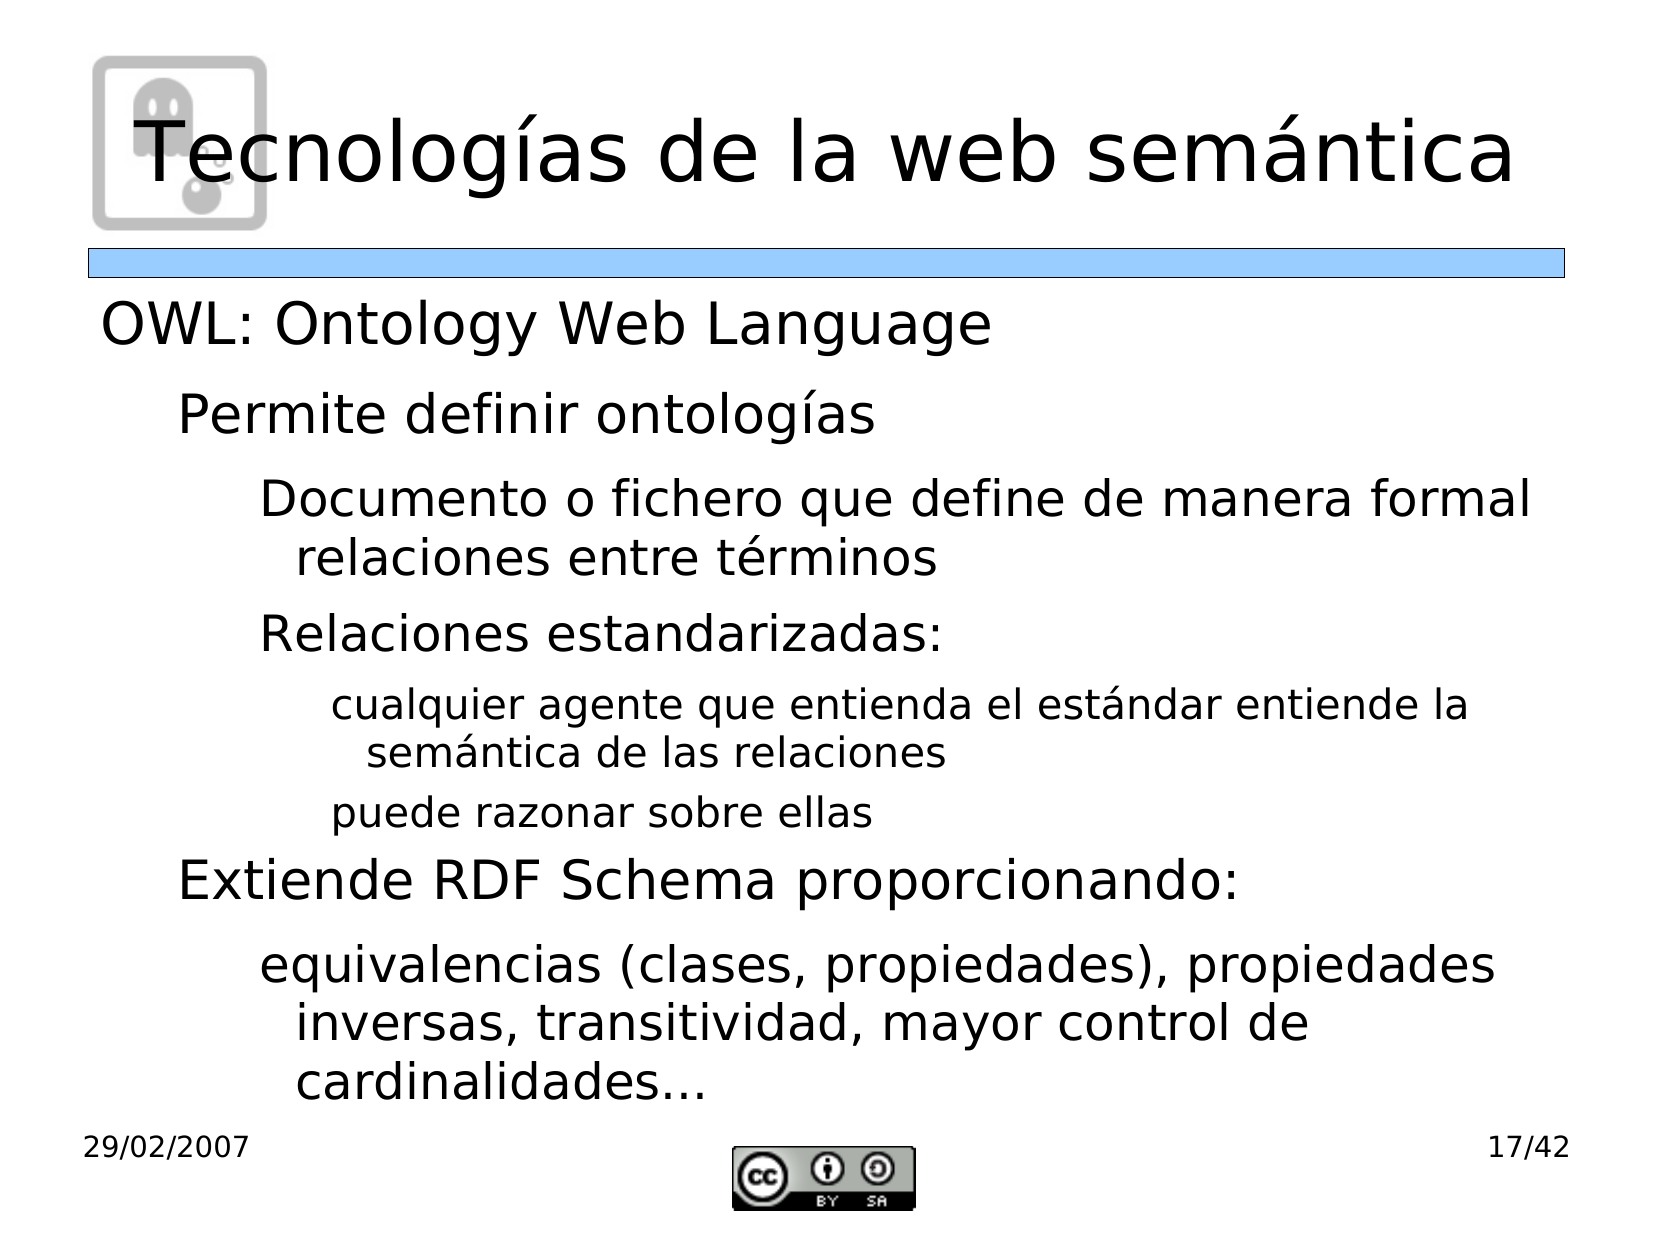

# Tecnologías de la web semántica
OWL: Ontology Web Language
Permite definir ontologías
Documento o fichero que define de manera formal relaciones entre términos
Relaciones estandarizadas:
cualquier agente que entienda el estándar entiende la semántica de las relaciones
puede razonar sobre ellas
Extiende RDF Schema proporcionando:
equivalencias (clases, propiedades), propiedades inversas, transitividad, mayor control de cardinalidades...